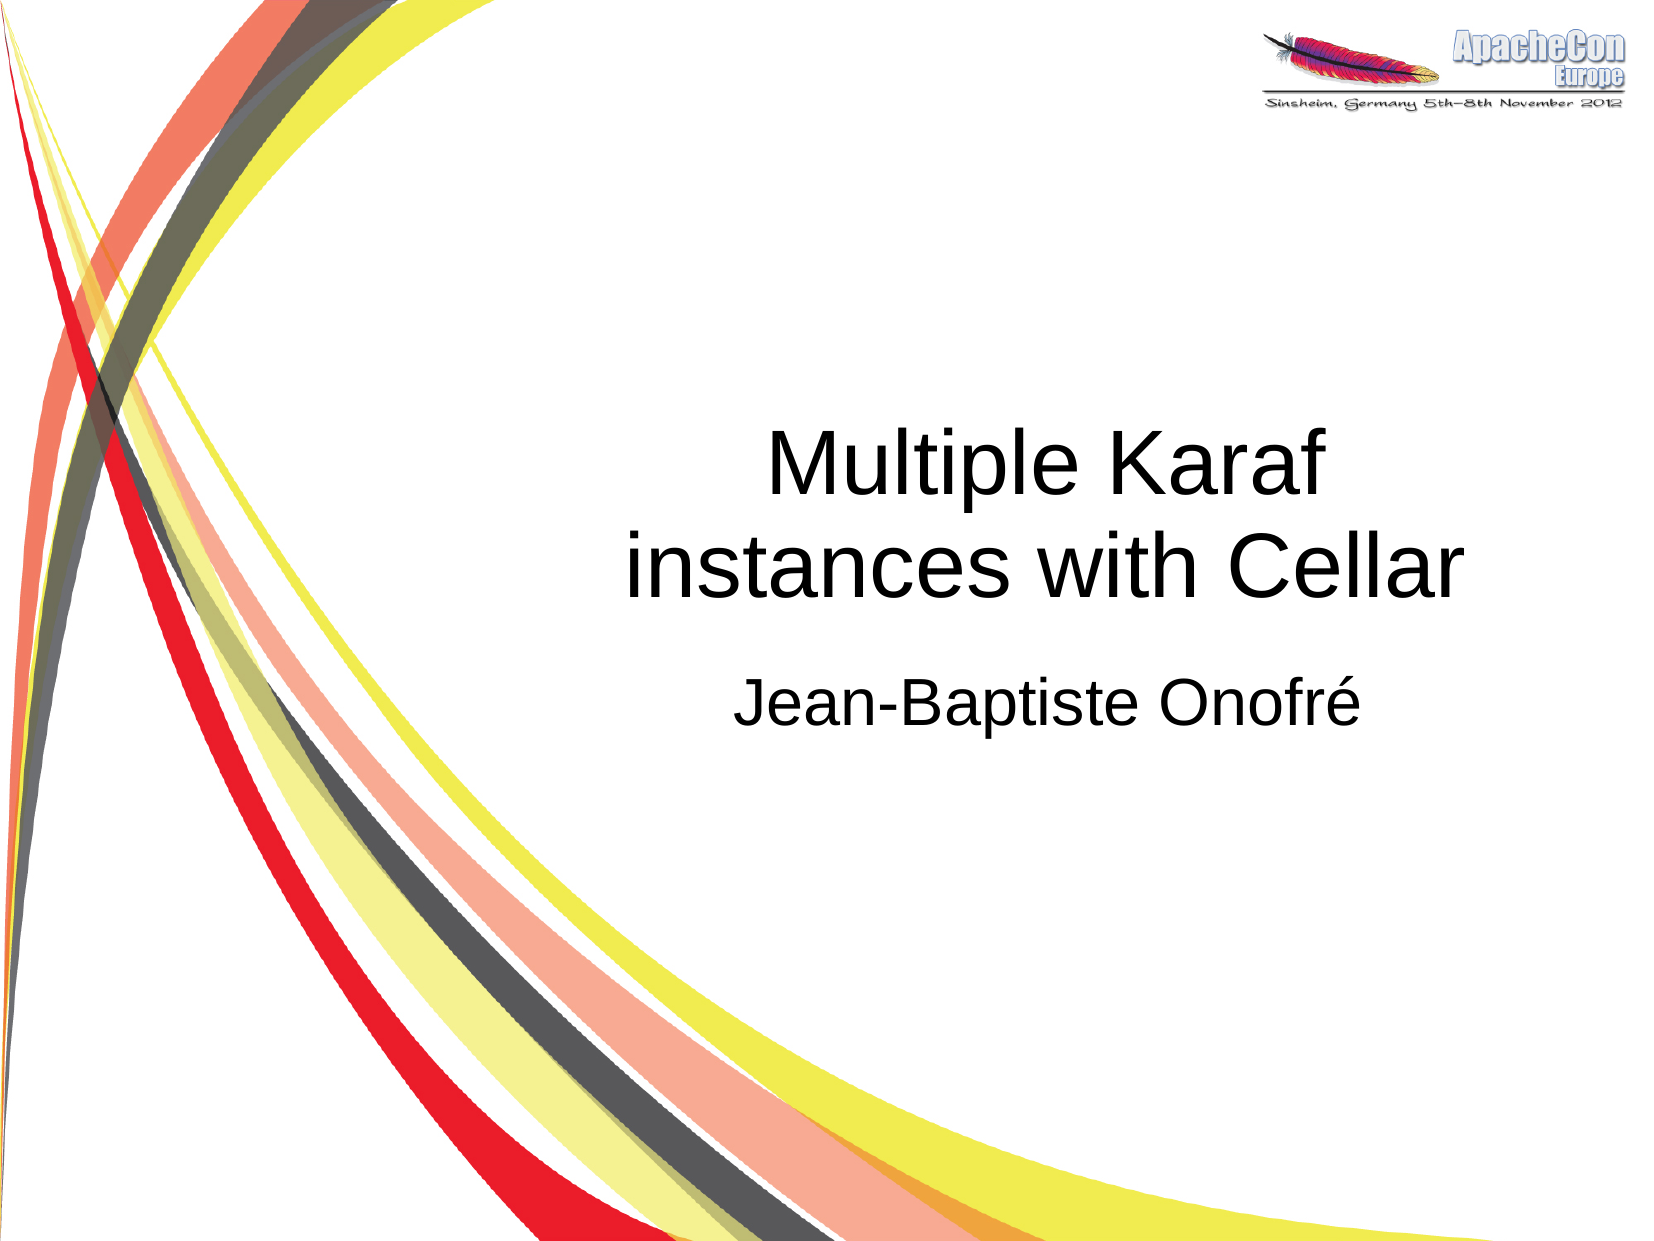

# Multiple Karaf instances with Cellar
Jean-Baptiste Onofré